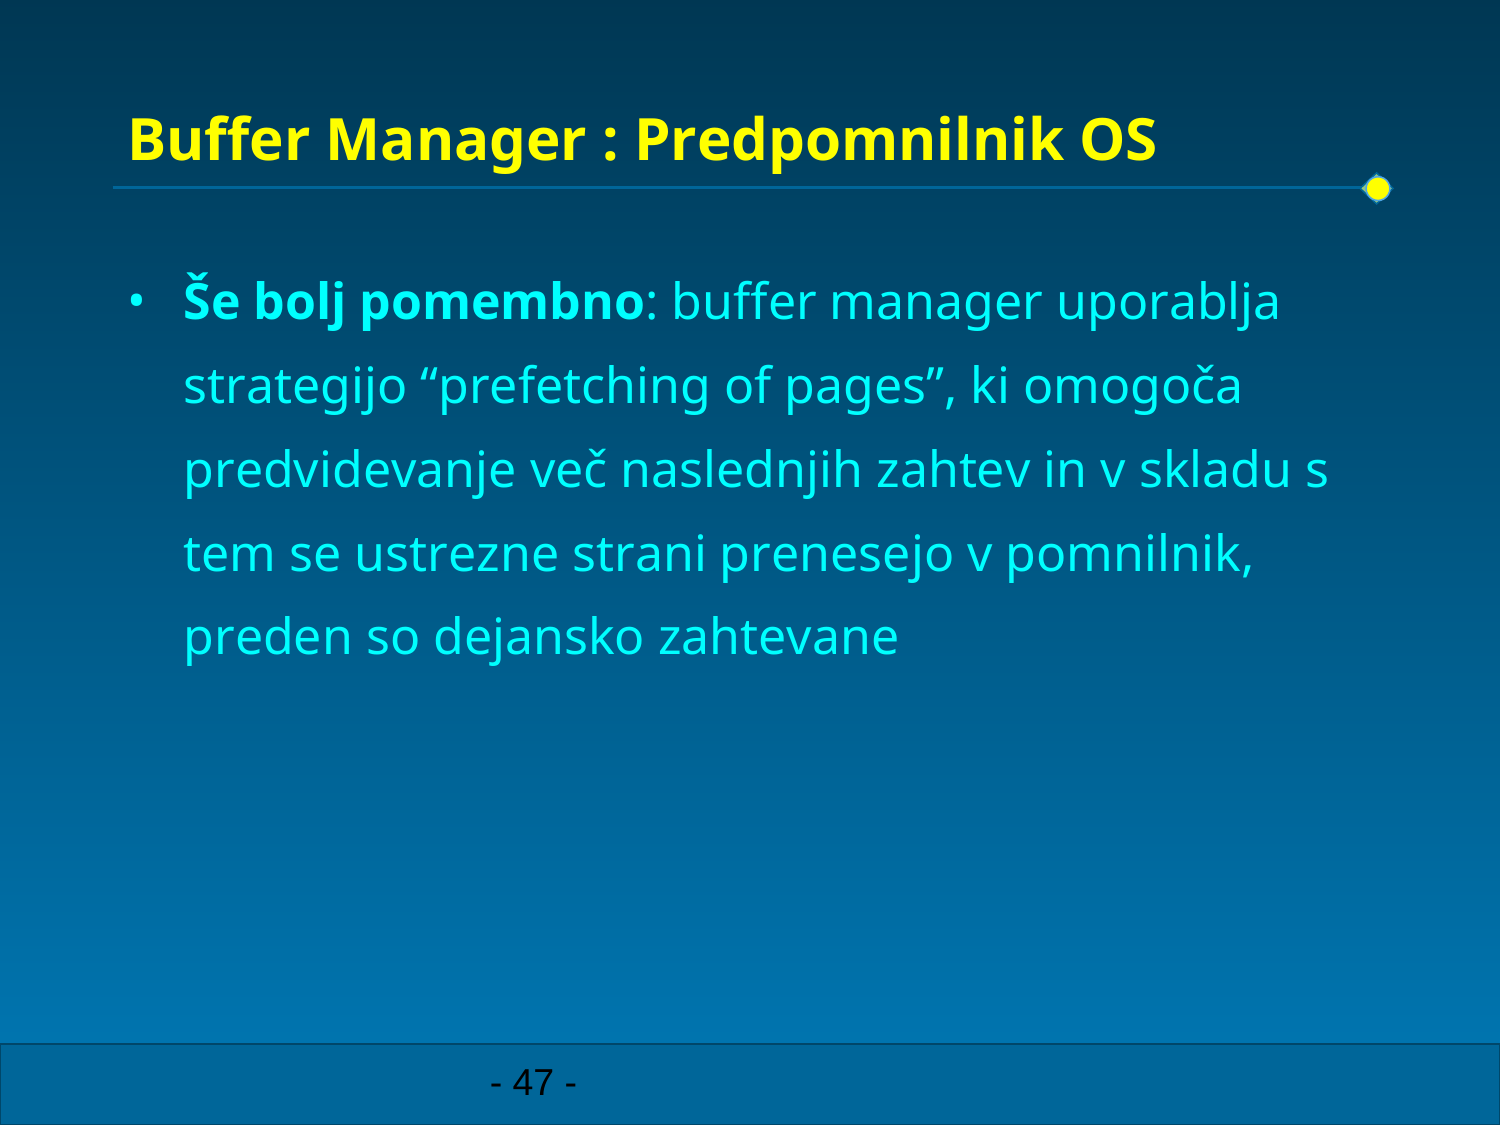

# Buffer Manager : Predpomnilnik OS
Še bolj pomembno: buffer manager uporablja strategijo “prefetching of pages”, ki omogoča predvidevanje več naslednjih zahtev in v skladu s tem se ustrezne strani prenesejo v pomnilnik, preden so dejansko zahtevane